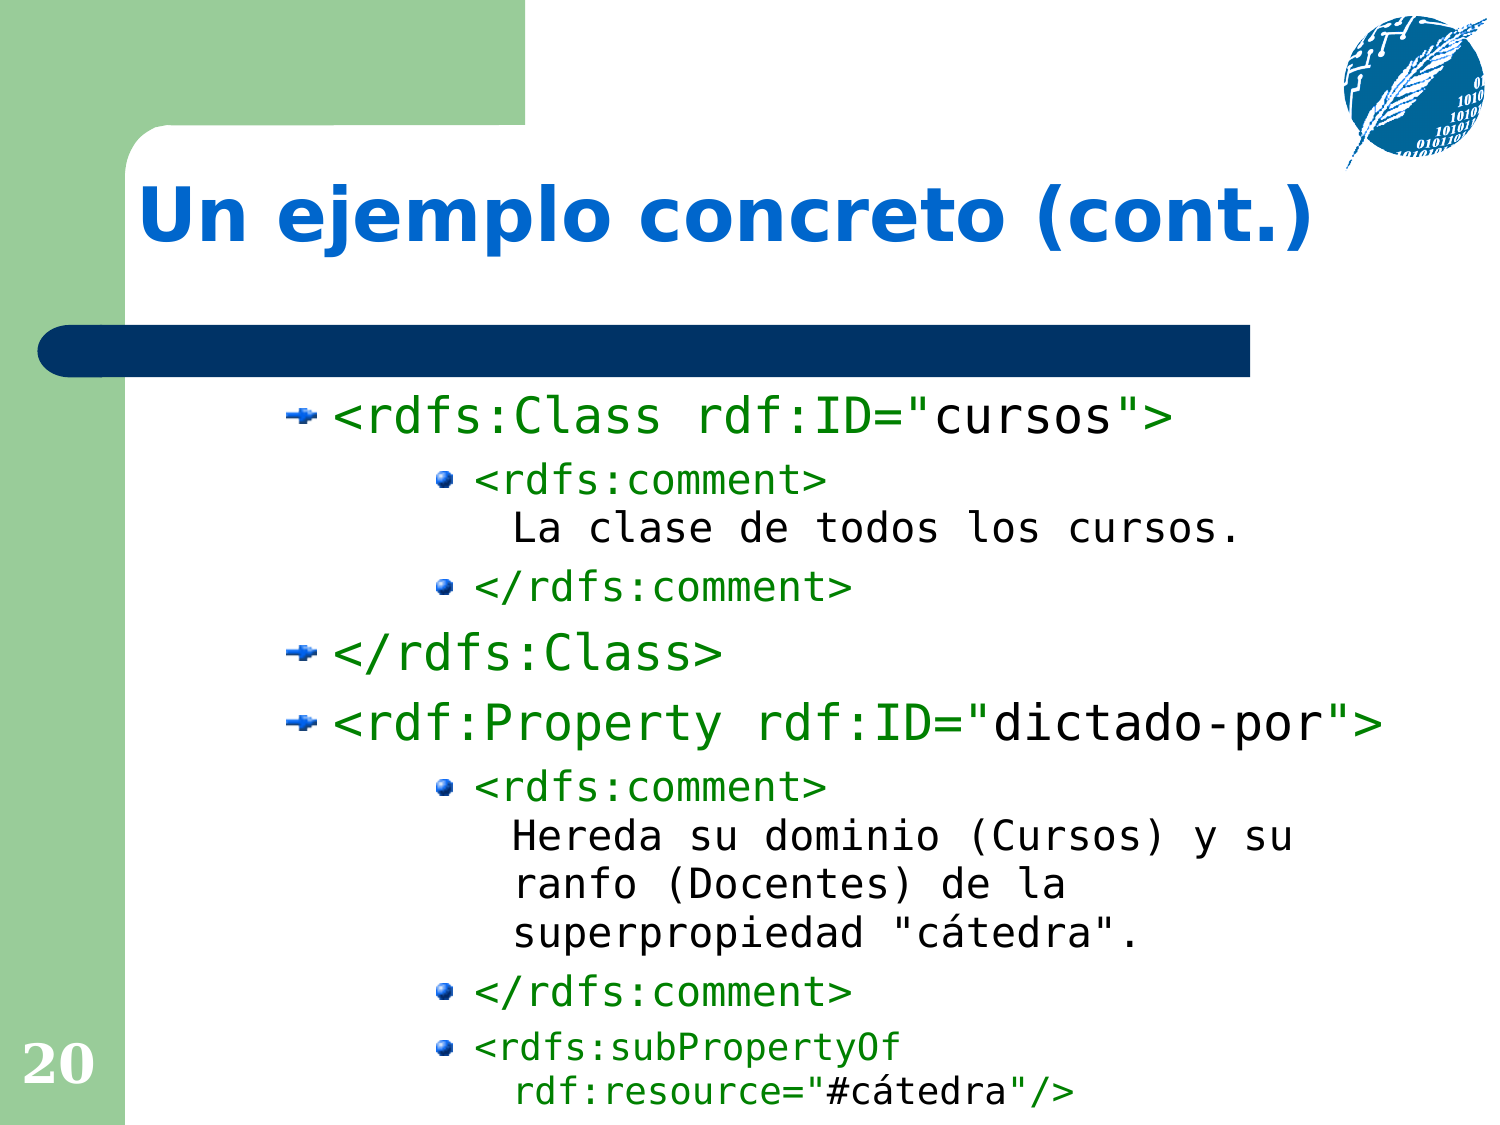

# Un ejemplo concreto (cont.)
<rdfs:Class rdf:ID="cursos">
<rdfs:comment>
La clase de todos los cursos.
</rdfs:comment>
</rdfs:Class>
<rdf:Property rdf:ID="dictado-por">
<rdfs:comment>
Hereda su dominio (Cursos) y su ranfo (Docentes) de la superpropiedad "cátedra".
</rdfs:comment>
<rdfs:subPropertyOf rdf:resource="#cátedra"/>
</rdf:Property>
20